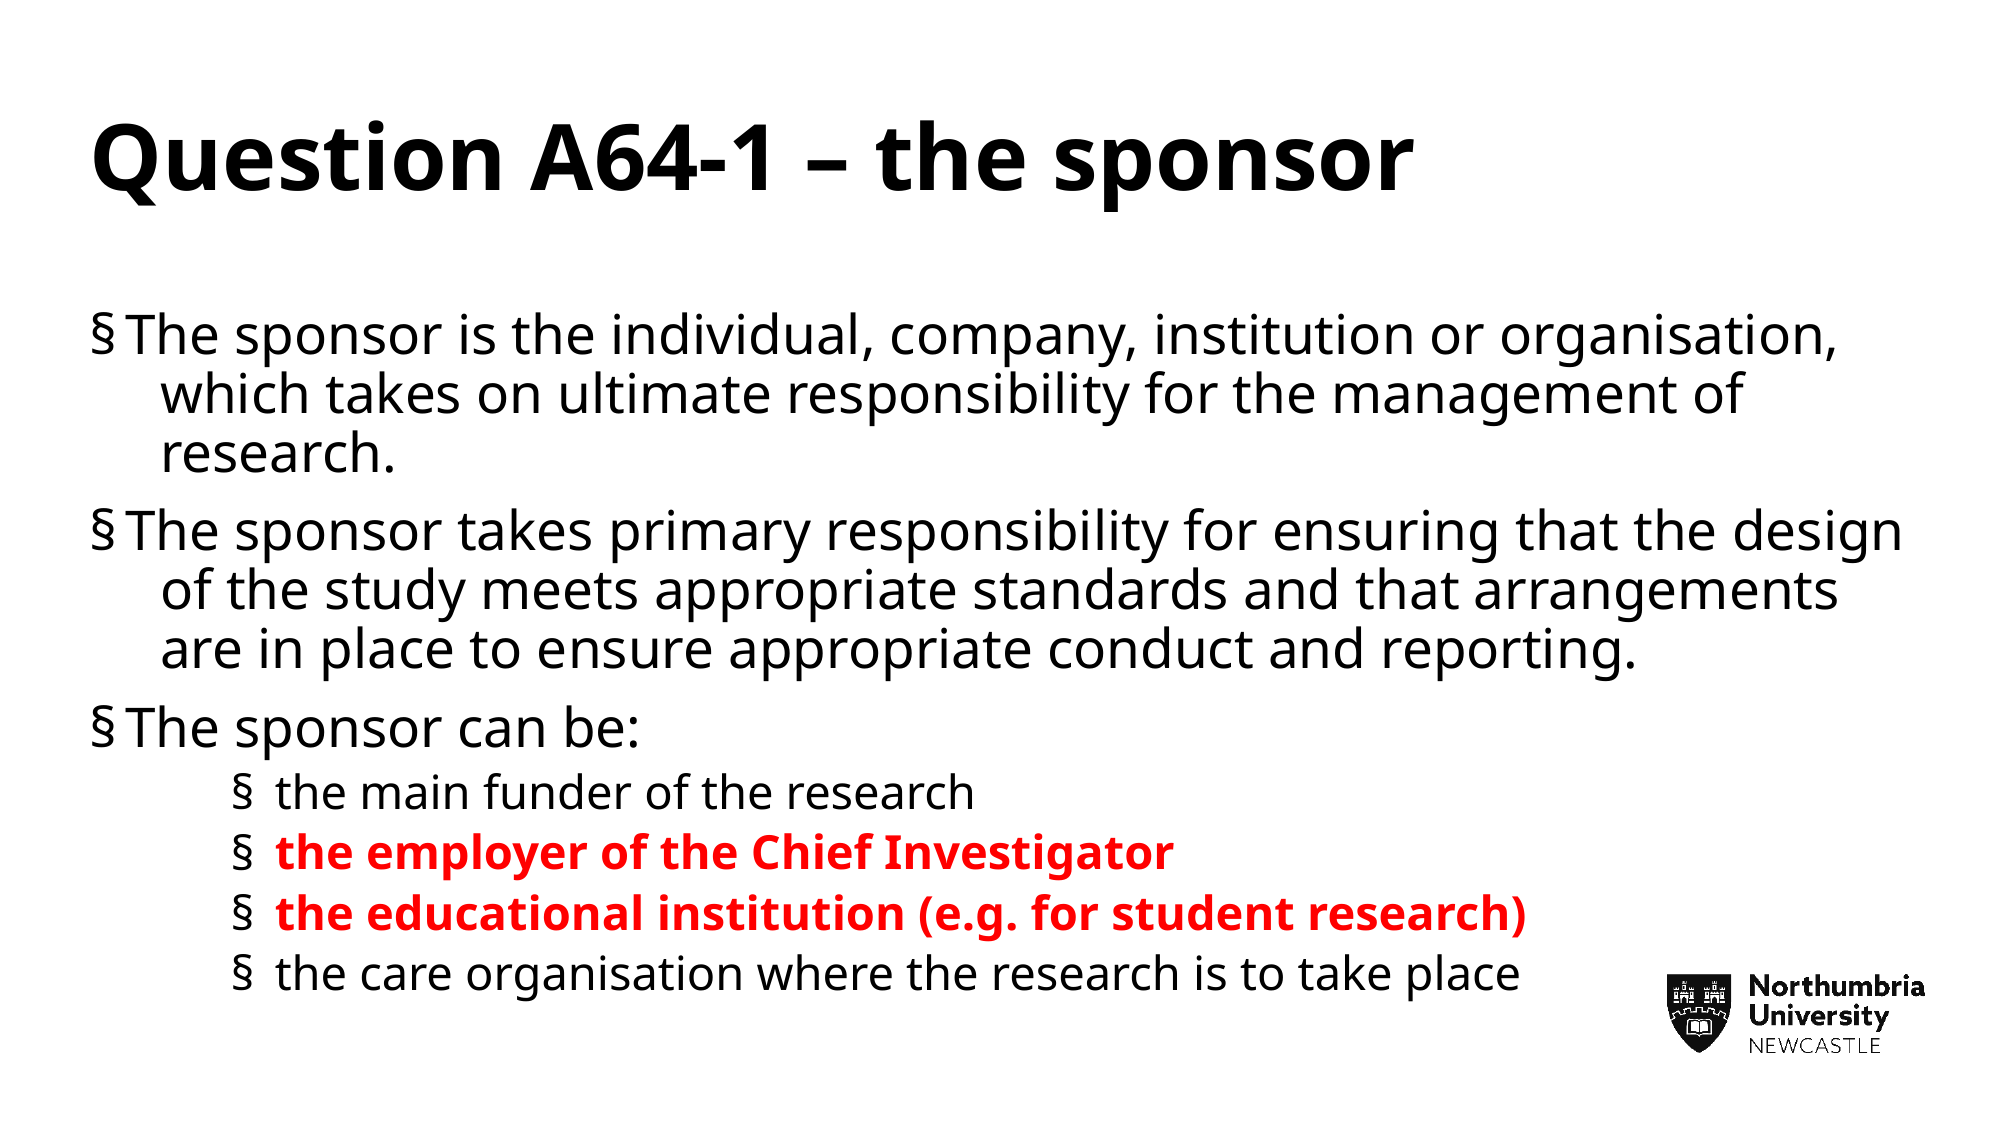

Question A64-1 – the sponsor
# The sponsor is the individual, company, institution or organisation, which takes on ultimate responsibility for the management of research.
The sponsor takes primary responsibility for ensuring that the design of the study meets appropriate standards and that arrangements are in place to ensure appropriate conduct and reporting.
The sponsor can be:
the main funder of the research
the employer of the Chief Investigator
the educational institution (e.g. for student research)
the care organisation where the research is to take place